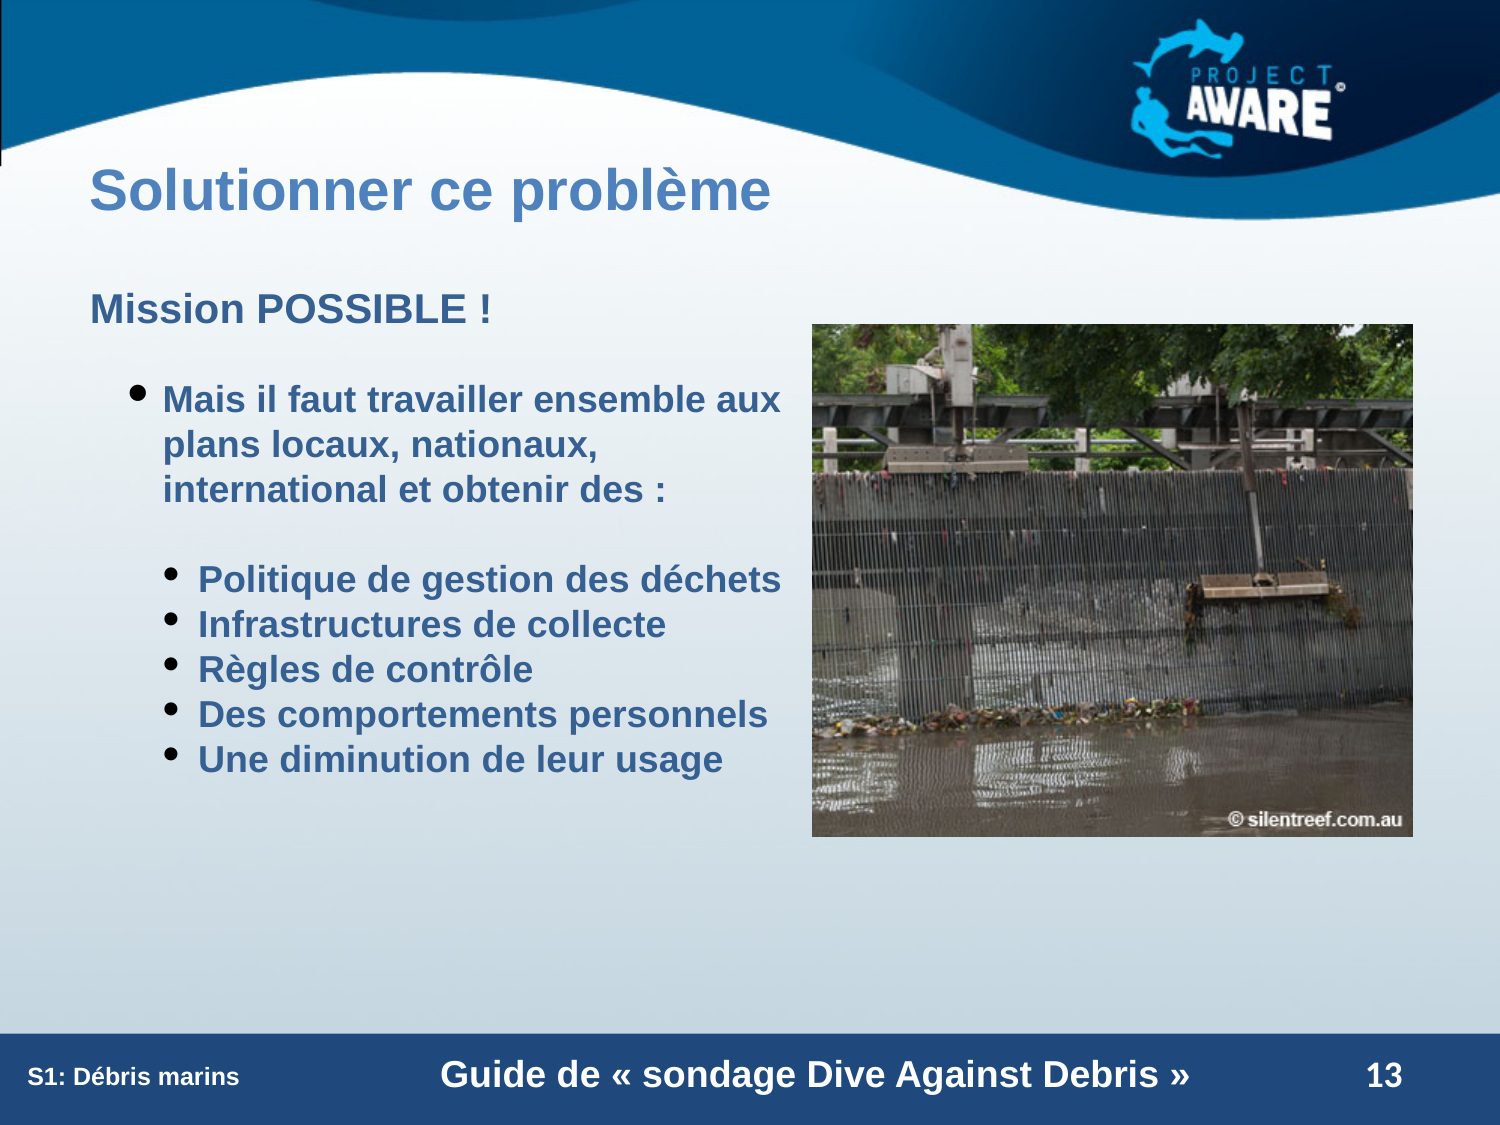

Solutionner ce problème
Mission POSSIBLE !
Mais il faut travailler ensemble aux plans locaux, nationaux, international et obtenir des :
Politique de gestion des déchets
Infrastructures de collecte
Règles de contrôle
Des comportements personnels
Une diminution de leur usage
Guide de « sondage Dive Against Debris »
S1: Débris marins